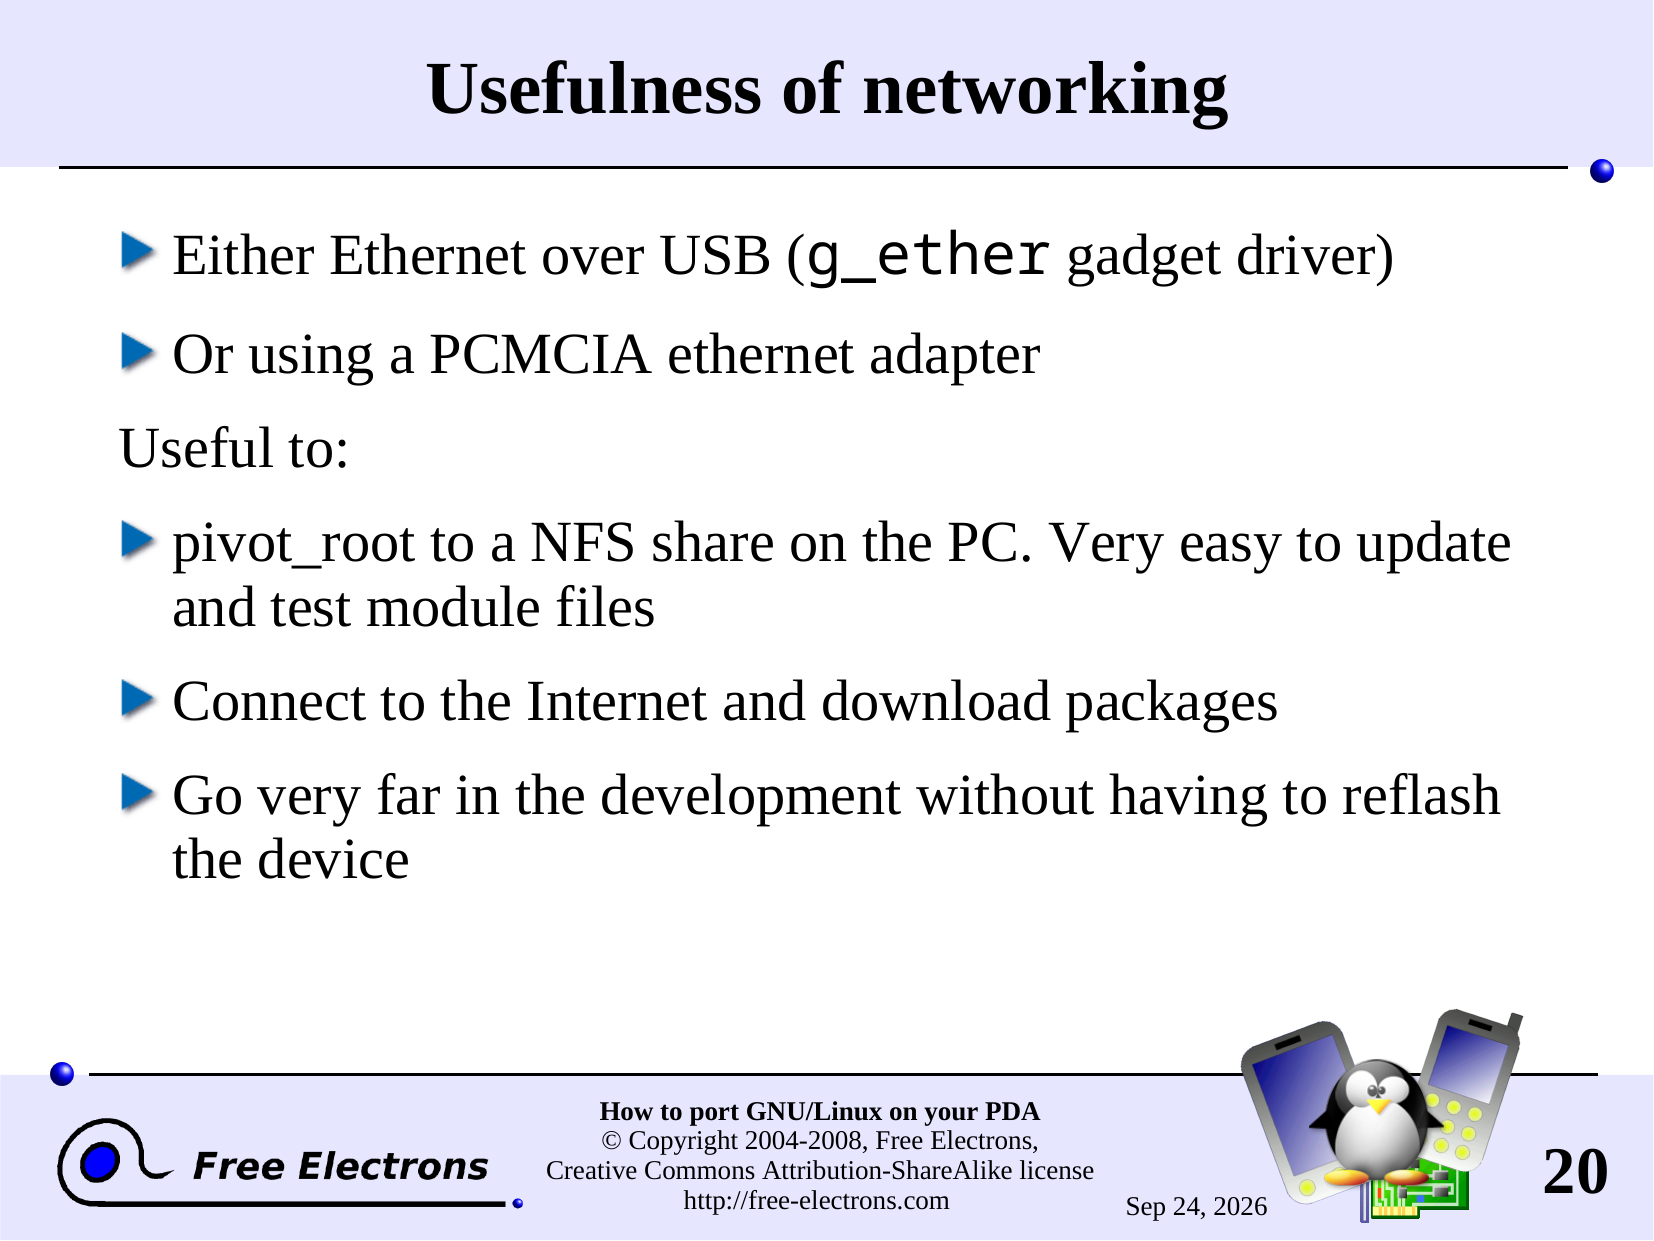

# Usefulness of networking
Either Ethernet over USB (g_ether gadget driver)
Or using a PCMCIA ethernet adapter
Useful to:
pivot_root to a NFS share on the PC. Very easy to update and test module files
Connect to the Internet and download packages
Go very far in the development without having to reflash the device